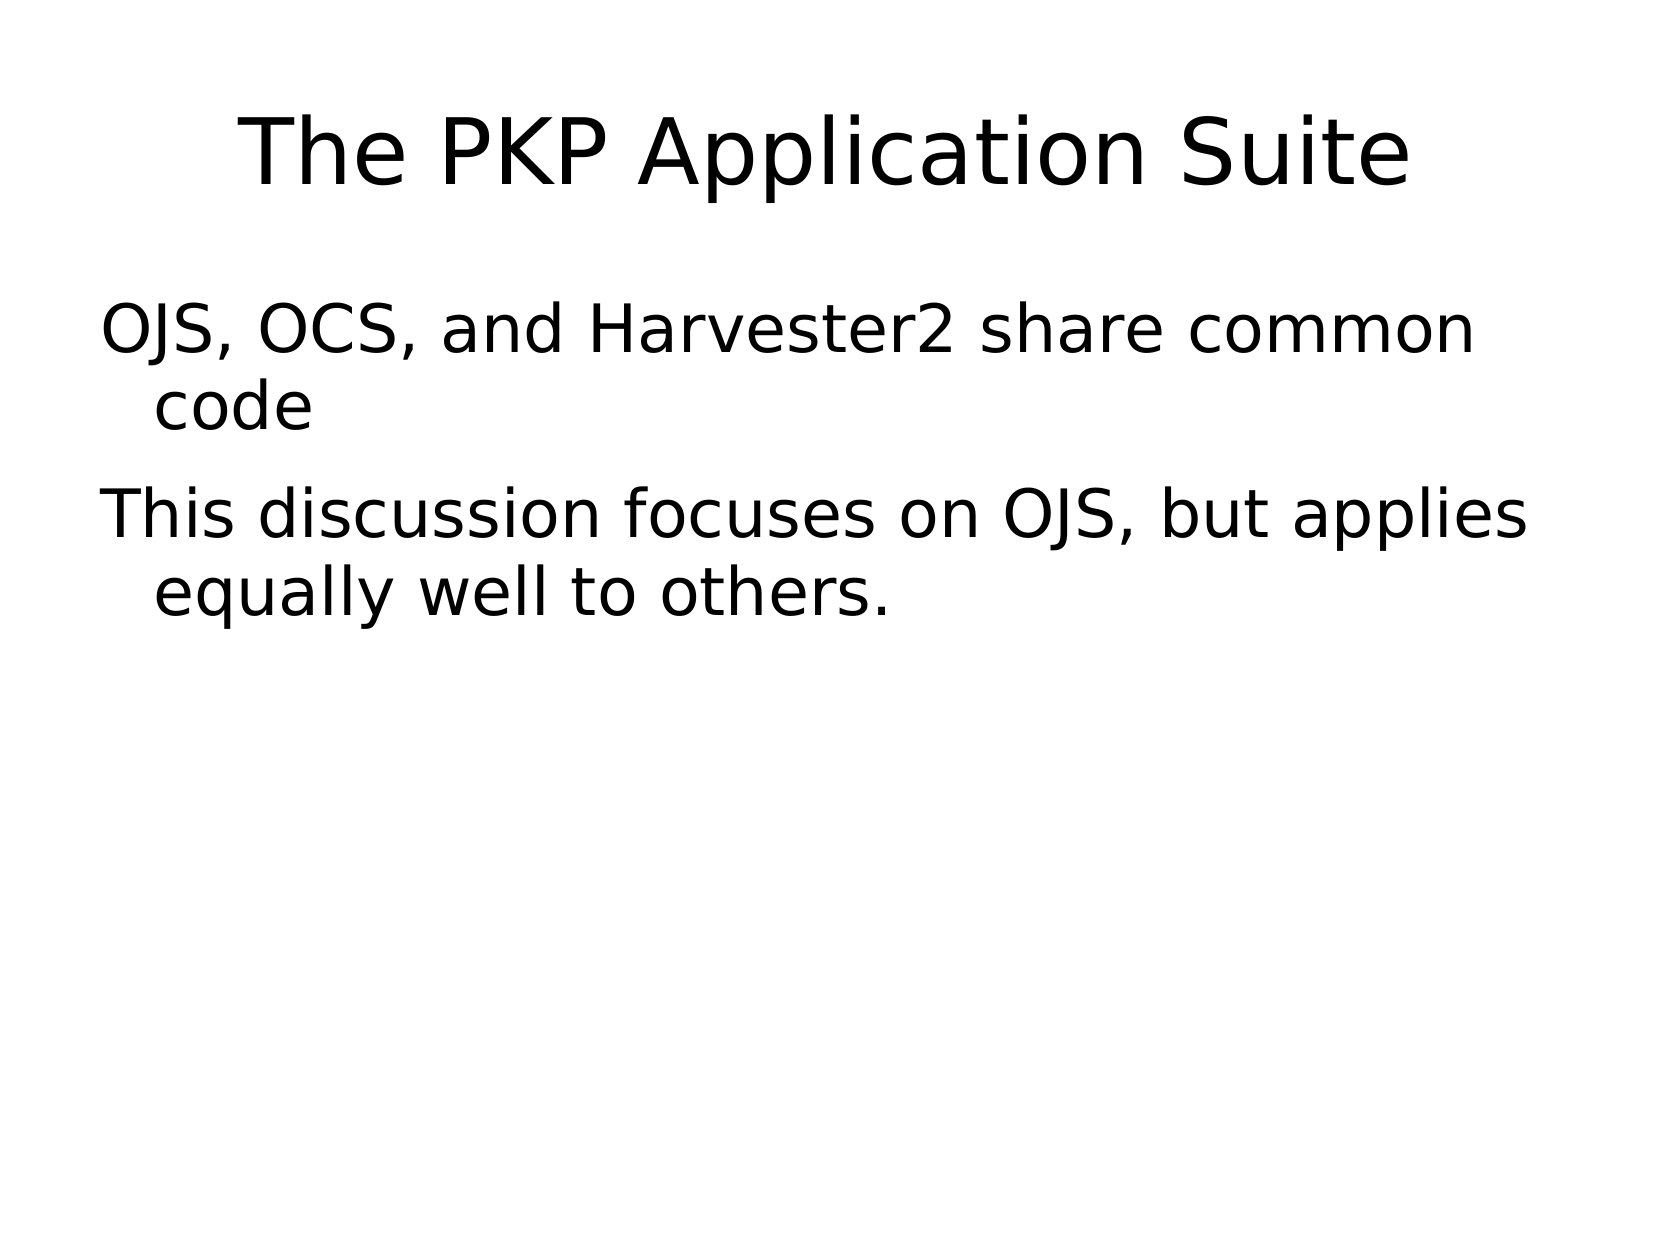

# The PKP Application Suite
OJS, OCS, and Harvester2 share common code
This discussion focuses on OJS, but applies equally well to others.